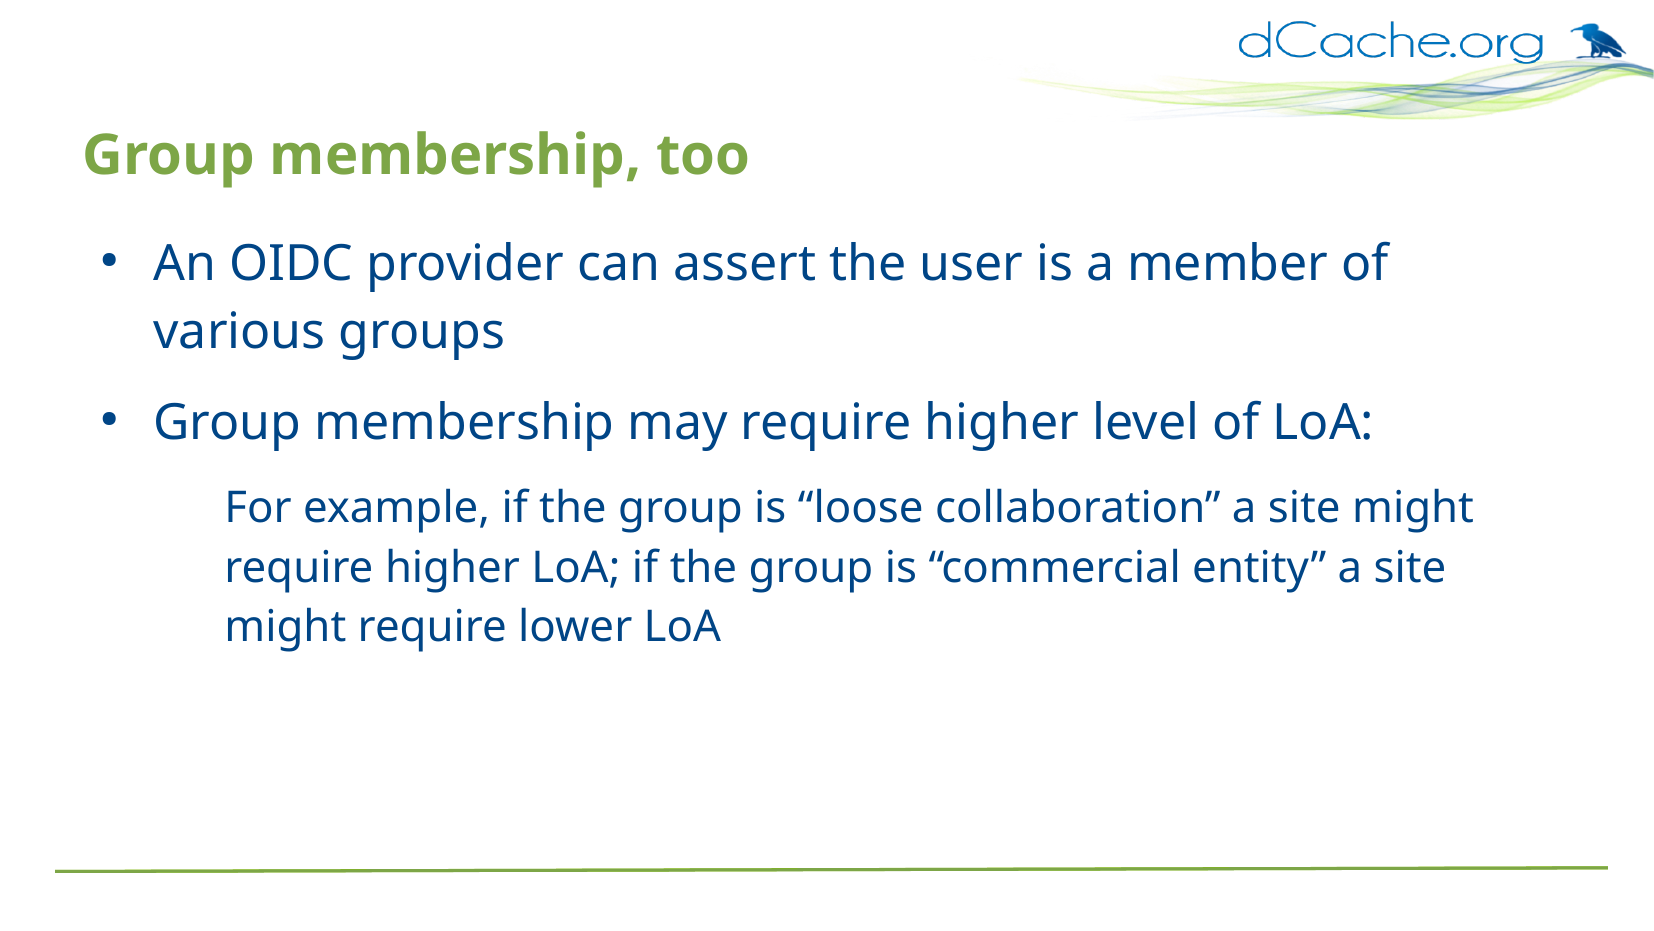

# Group membership, too
An OIDC provider can assert the user is a member of various groups
Group membership may require higher level of LoA:
For example, if the group is “loose collaboration” a site might require higher LoA; if the group is “commercial entity” a site might require lower LoA